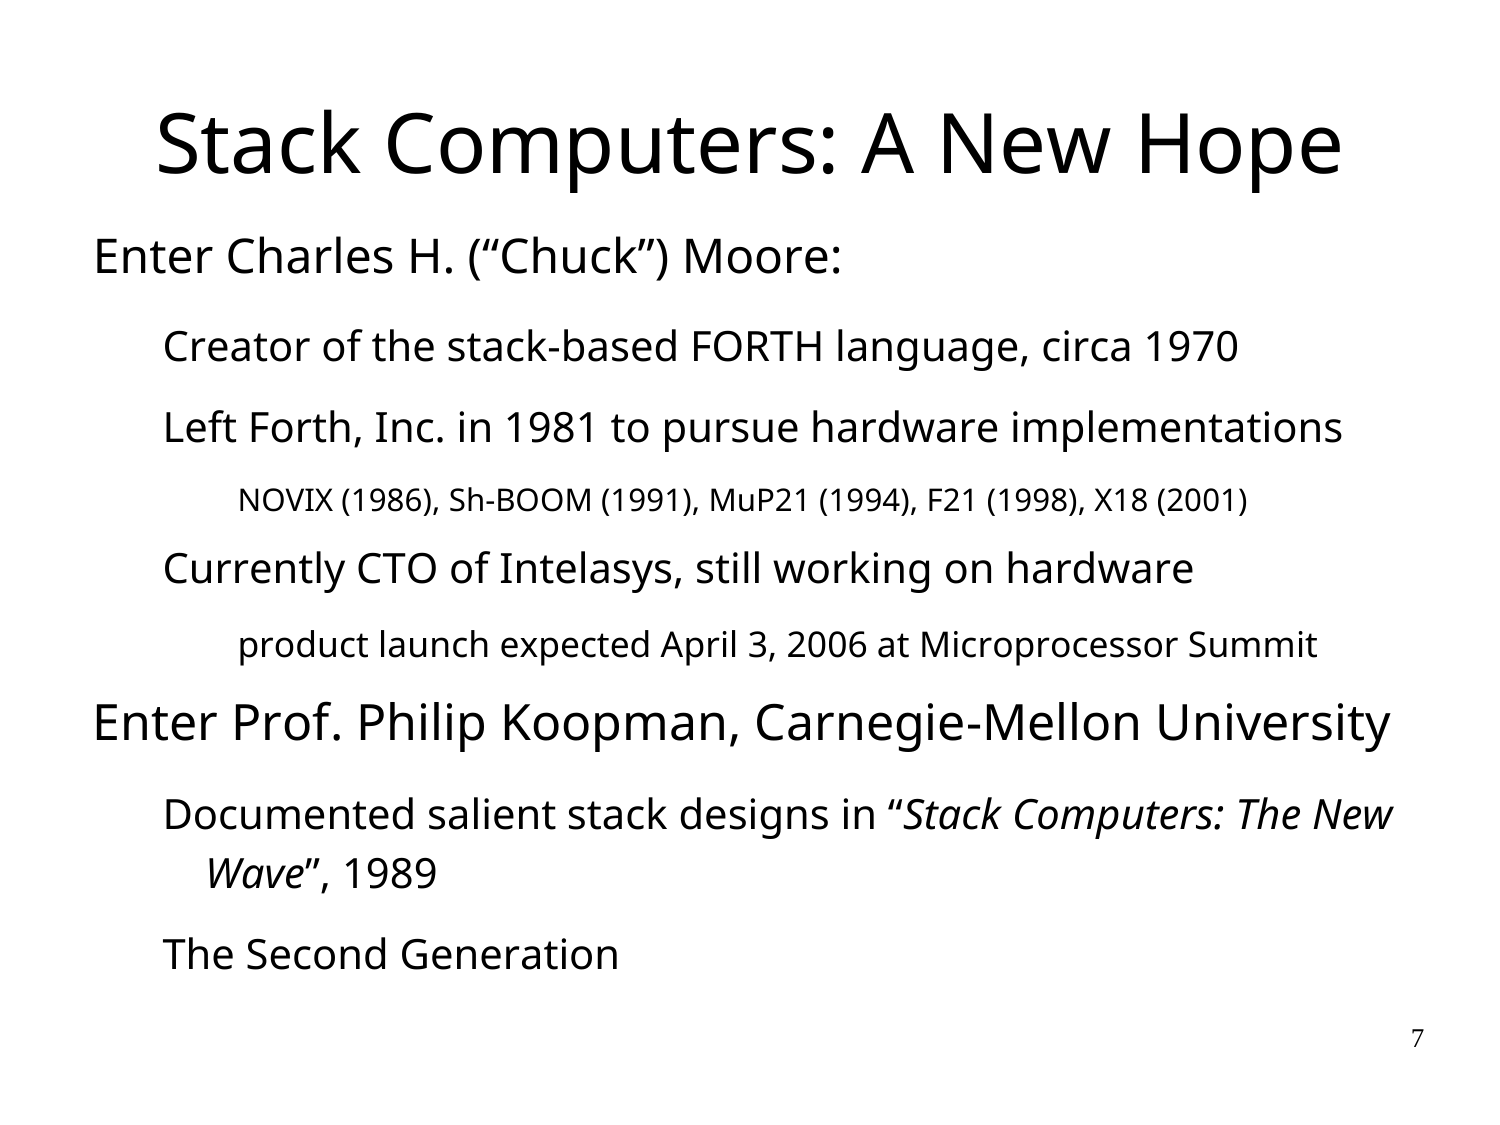

# Stack Computers: A New Hope
Enter Charles H. (“Chuck”) Moore:
Creator of the stack-based FORTH language, circa 1970
Left Forth, Inc. in 1981 to pursue hardware implementations
NOVIX (1986), Sh-BOOM (1991), MuP21 (1994), F21 (1998), X18 (2001)
Currently CTO of Intelasys, still working on hardware
product launch expected April 3, 2006 at Microprocessor Summit
Enter Prof. Philip Koopman, Carnegie-Mellon University
Documented salient stack designs in “Stack Computers: The New Wave”, 1989
The Second Generation
7